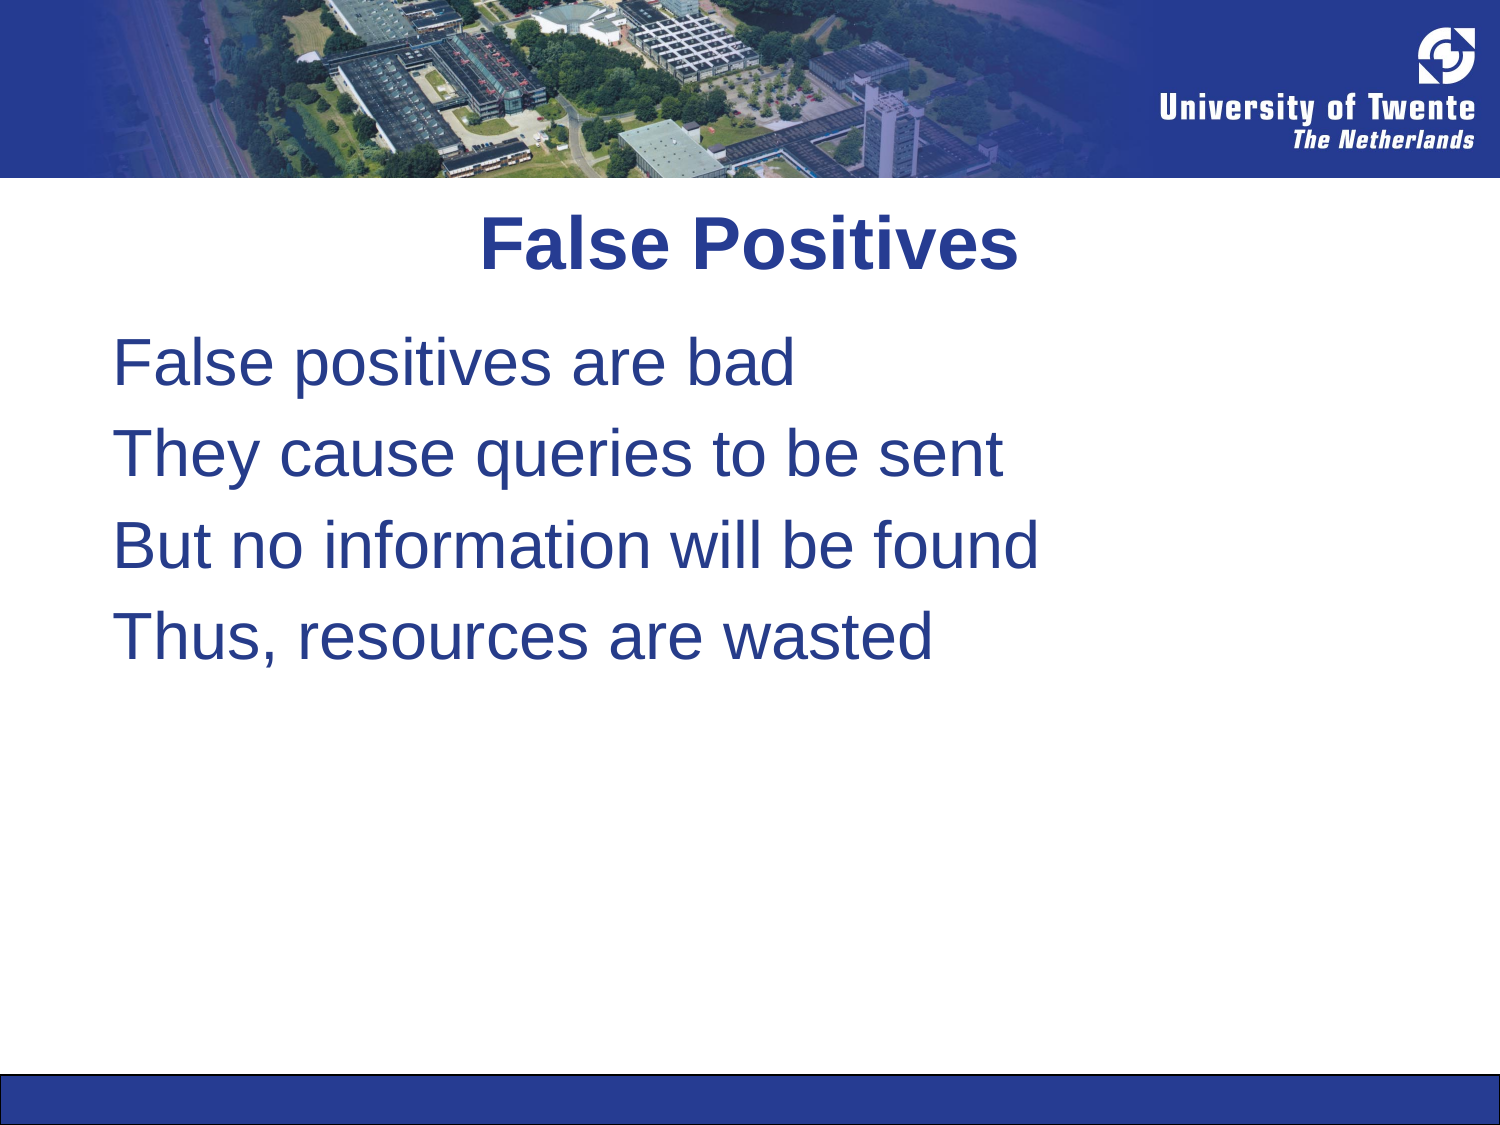

# False Positives
False positives are bad
They cause queries to be sent
But no information will be found
Thus, resources are wasted